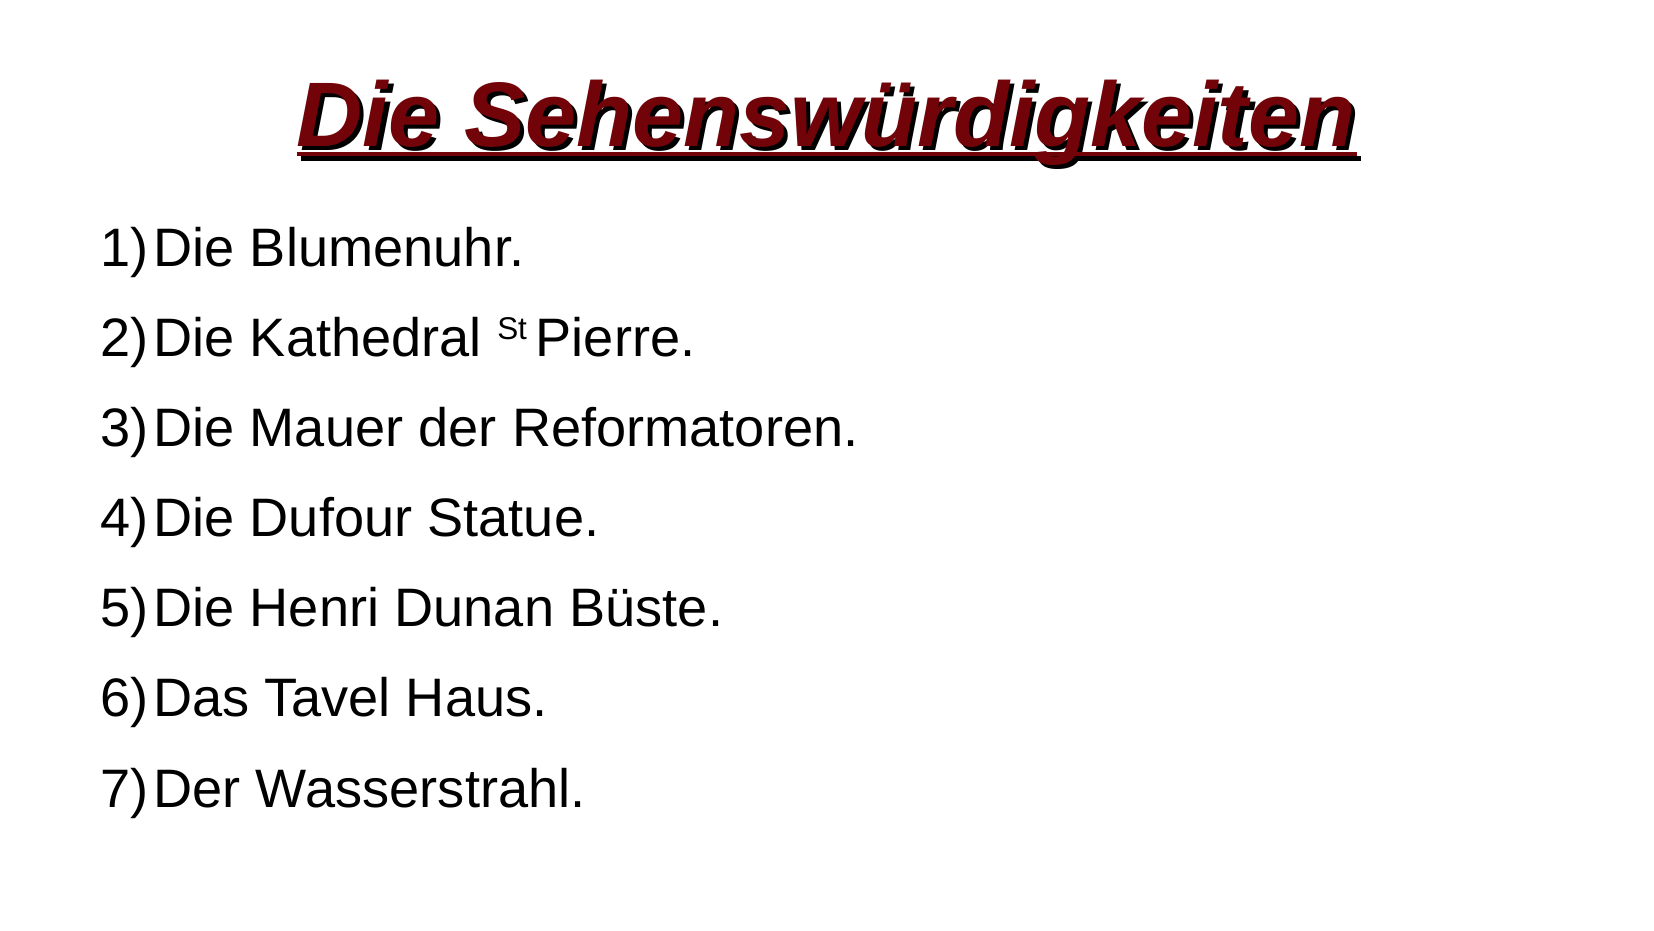

# Die Sehenswürdigkeiten
Die Blumenuhr.
Die Kathedral St Pierre.
Die Mauer der Reformatoren.
Die Dufour Statue.
Die Henri Dunan Büste.
Das Tavel Haus.
Der Wasserstrahl.